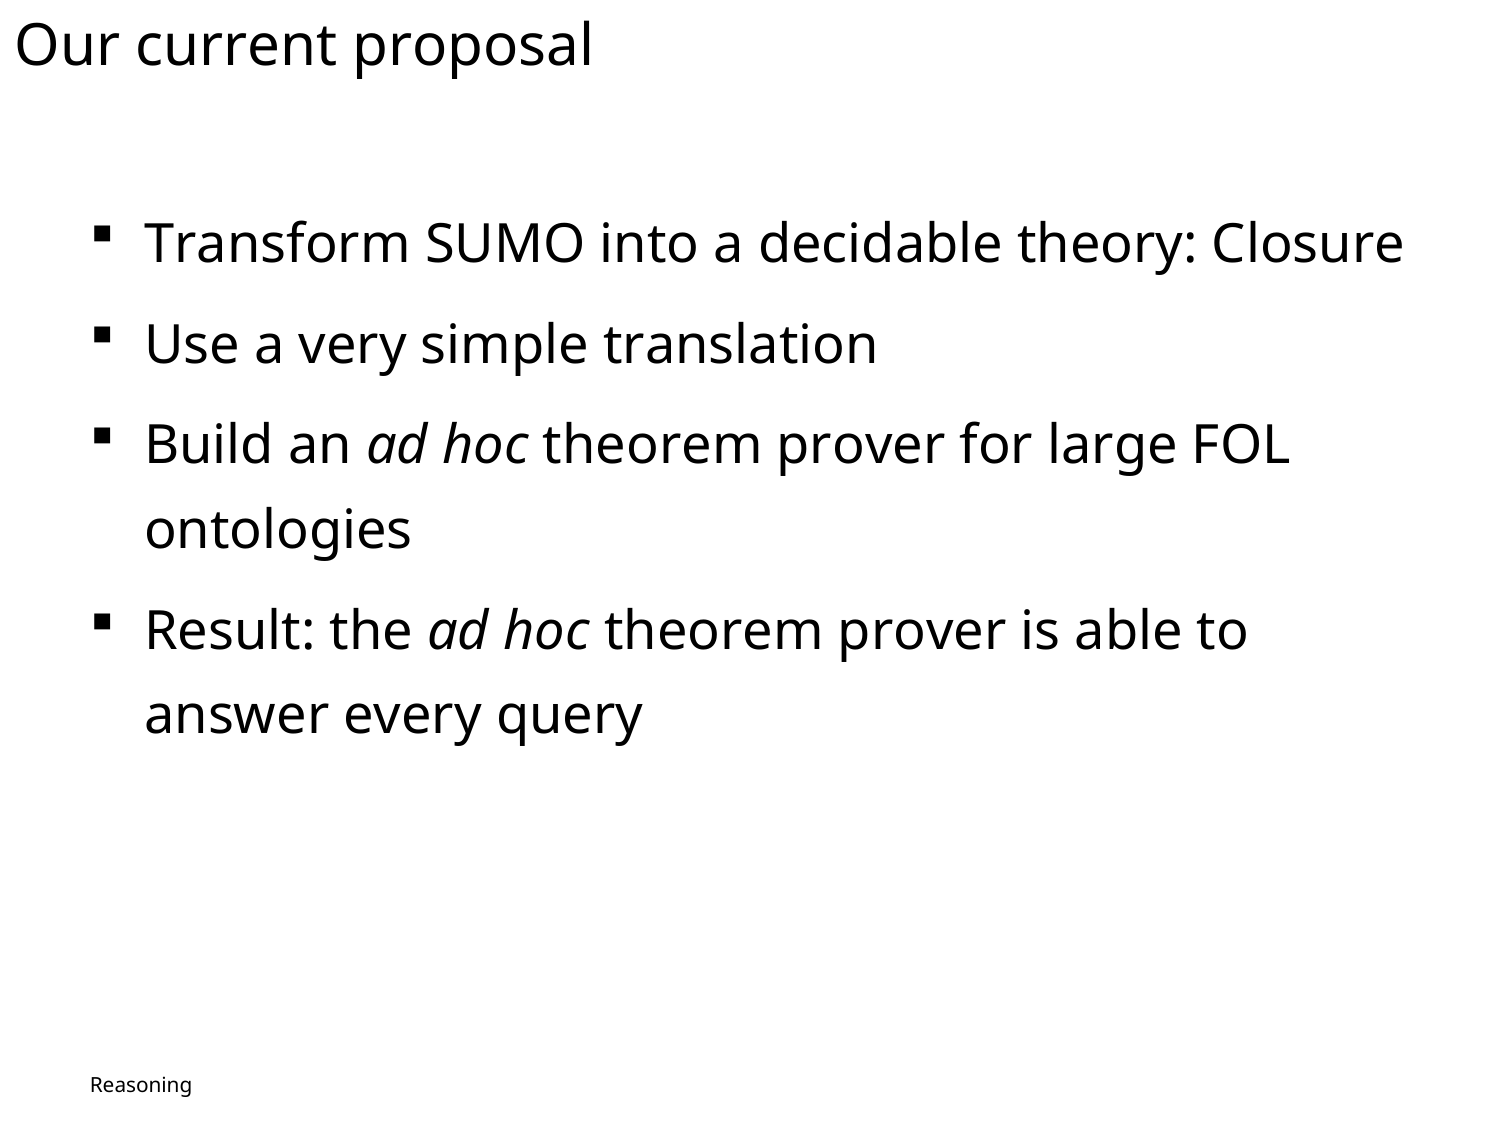

# Our current proposal
Transform SUMO into a decidable theory: Closure
Use a very simple translation
Build an ad hoc theorem prover for large FOL ontologies
Result: the ad hoc theorem prover is able to answer every query